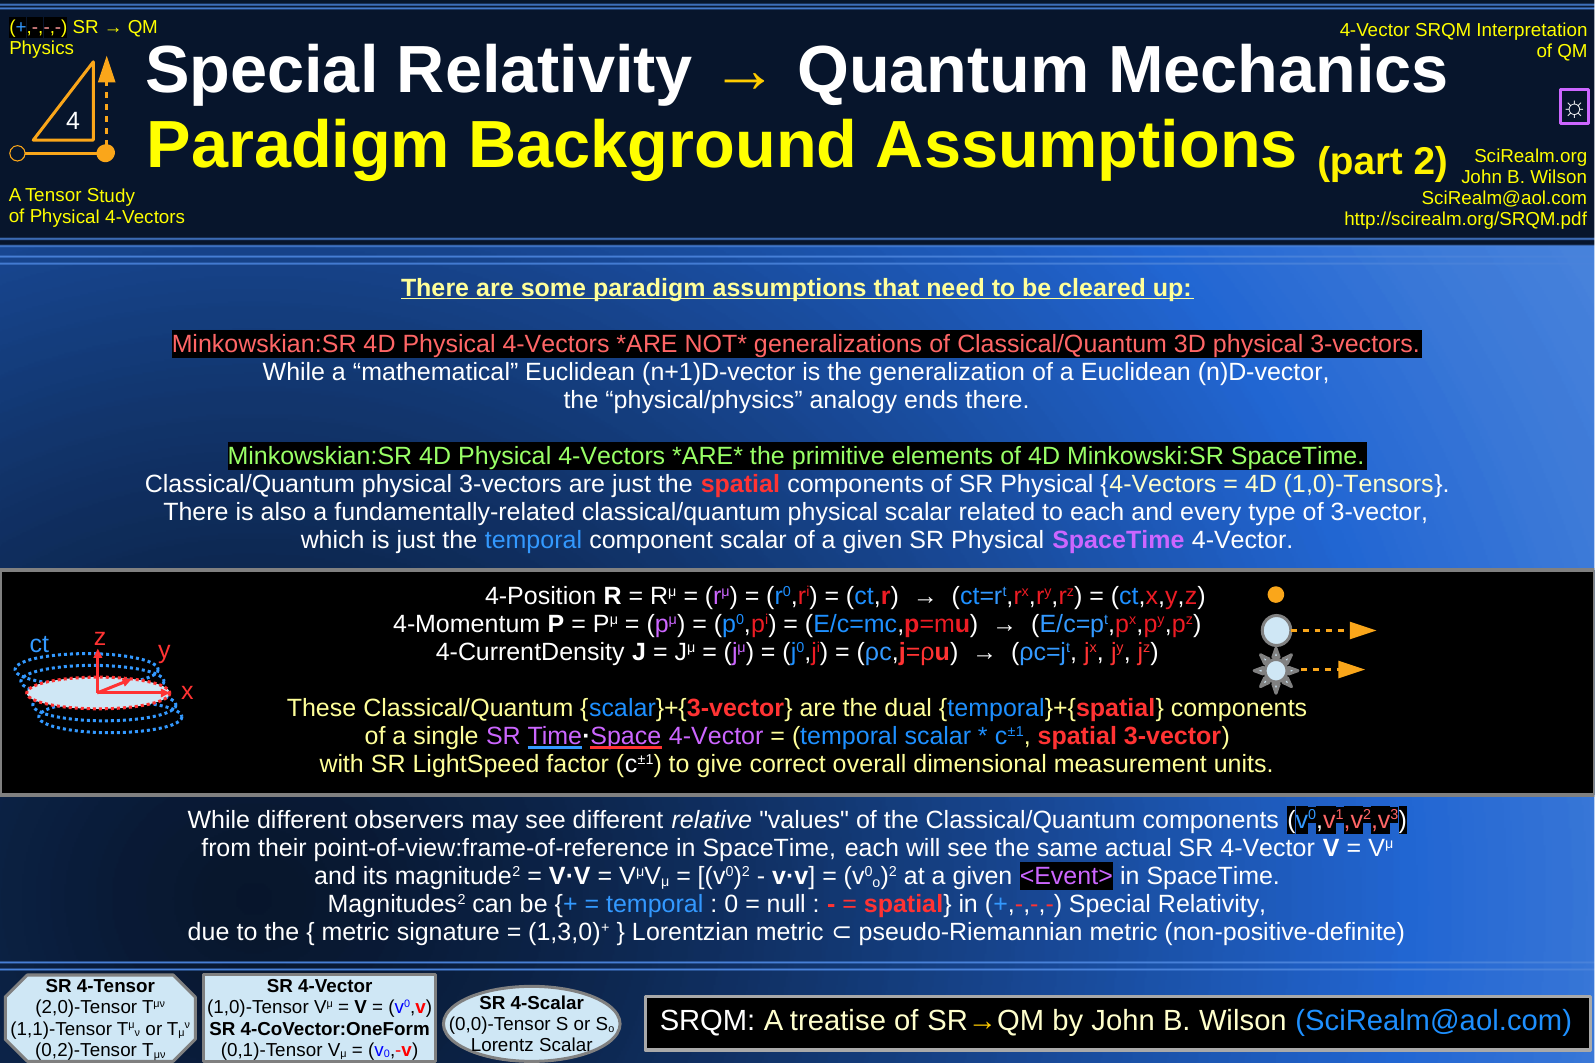

(+,-,-,-) SR → QM
Physics
A Tensor Study
of Physical 4-Vectors
4-Vector SRQM Interpretation
of QM
SciRealm.org
John B. Wilson
SciRealm@aol.com
http://scirealm.org/SRQM.pdf
Special Relativity → Quantum Mechanics
Paradigm Background Assumptions (part 2)
4
☼
# There are some paradigm assumptions that need to be cleared up:
Minkowskian:SR 4D Physical 4-Vectors *ARE NOT* generalizations of Classical/Quantum 3D physical 3-vectors.
While a “mathematical” Euclidean (n+1)D-vector is the generalization of a Euclidean (n)D-vector,
the “physical/physics” analogy ends there.
Minkowskian:SR 4D Physical 4-Vectors *ARE* the primitive elements of 4D Minkowski:SR SpaceTime.
Classical/Quantum physical 3-vectors are just the spatial components of SR Physical {4-Vectors = 4D (1,0)-Tensors}.
There is also a fundamentally-related classical/quantum physical scalar related to each and every type of 3-vector,
which is just the temporal component scalar of a given SR Physical SpaceTime 4-Vector.
	 4-Position R = Rμ = (rμ) = (r0,ri) = (ct,r) → (ct=rt,rx,ry,rz) = (ct,x,y,z)
4-Momentum P = Pμ = (pμ) = (p0,pi) = (E/c=mc,p=mu) → (E/c=pt,px,py,pz)
4-CurrentDensity J = Jμ = (jμ) = (j0,ji) = (ρc,j=ρu) → (ρc=jt, jx, jy, jz)
These Classical/Quantum {scalar}+{3-vector} are the dual {temporal}+{spatial} components
of a single SR Time·Space 4-Vector = (temporal scalar * c±1, spatial 3-vector)
with SR LightSpeed factor (c±1) to give correct overall dimensional measurement units.
While different observers may see different relative "values" of the Classical/Quantum components (v0,v1,v2,v3)
from their point-of-view:frame-of-reference in SpaceTime, each will see the same actual SR 4-Vector V = Vμ
and its magnitude2 = V·V = VμVμ = [(v0)2 - v·v] = (v0o)2 at a given <Event> in SpaceTime.
Magnitudes2 can be {+ = temporal : 0 = null : - = spatial} in (+,-,-,-) Special Relativity,
due to the { metric signature = (1,3,0)+ } Lorentzian metric ⊂ pseudo-Riemannian metric (non-positive-definite)
z
ct
y
x
SR 4-Tensor
(2,0)-Tensor Tμν
(1,1)-Tensor Tμν or Tμν
(0,2)-Tensor Tμν
SR 4-Vector
(1,0)-Tensor Vμ = V = (v0,v)
SR 4-CoVector:OneForm
(0,1)-Tensor Vμ = (v0,-v)
SR 4-Scalar
(0,0)-Tensor S or So
Lorentz Scalar
SRQM: A treatise of SR→QM by John B. Wilson (SciRealm@aol.com)